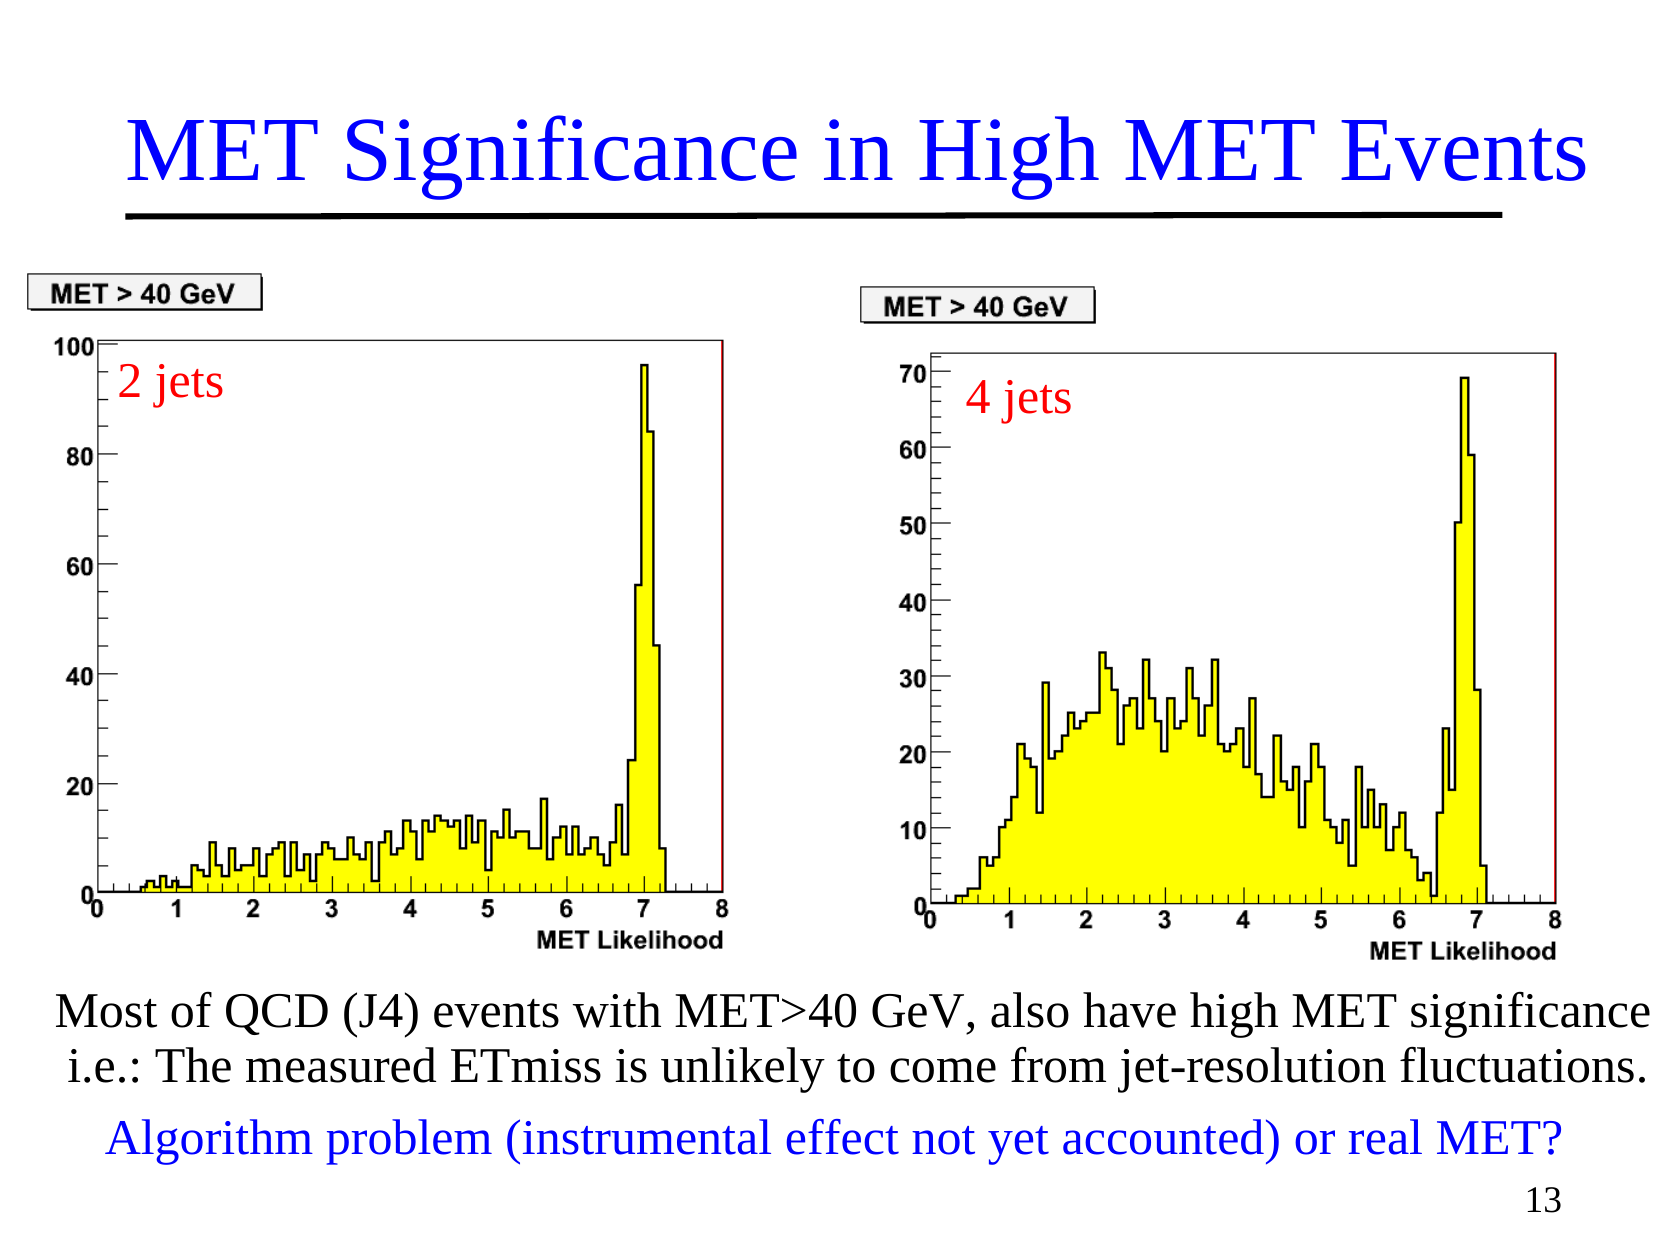

MET Significance in High MET Events
2 jets
4 jets
Most of QCD (J4) events with MET>40 GeV, also have high MET significance:
 i.e.: The measured ETmiss is unlikely to come from jet-resolution fluctuations.
 Algorithm problem (instrumental effect not yet accounted) or real MET?